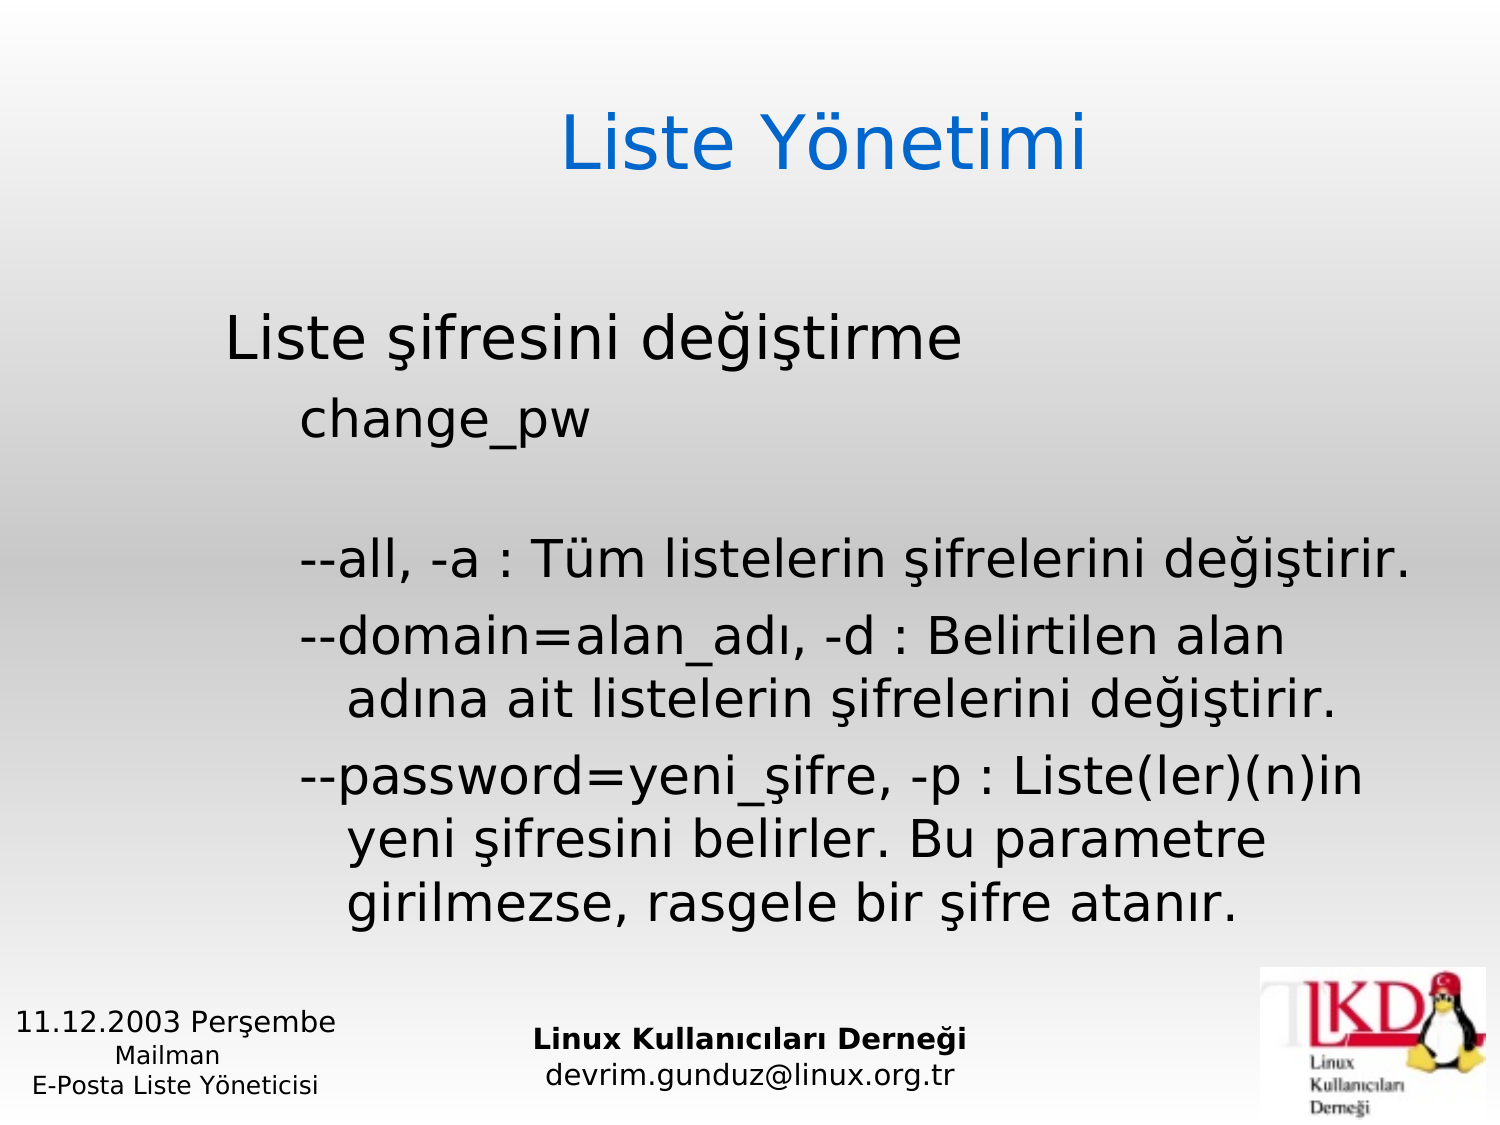

# Liste Yönetimi
Liste şifresini değiştirme
change_pw
--all, -a : Tüm listelerin şifrelerini değiştirir.
--domain=alan_adı, -d : Belirtilen alan adına ait listelerin şifrelerini değiştirir.
--password=yeni_şifre, -p : Liste(ler)(n)in yeni şifresini belirler. Bu parametre girilmezse, rasgele bir şifre atanır.